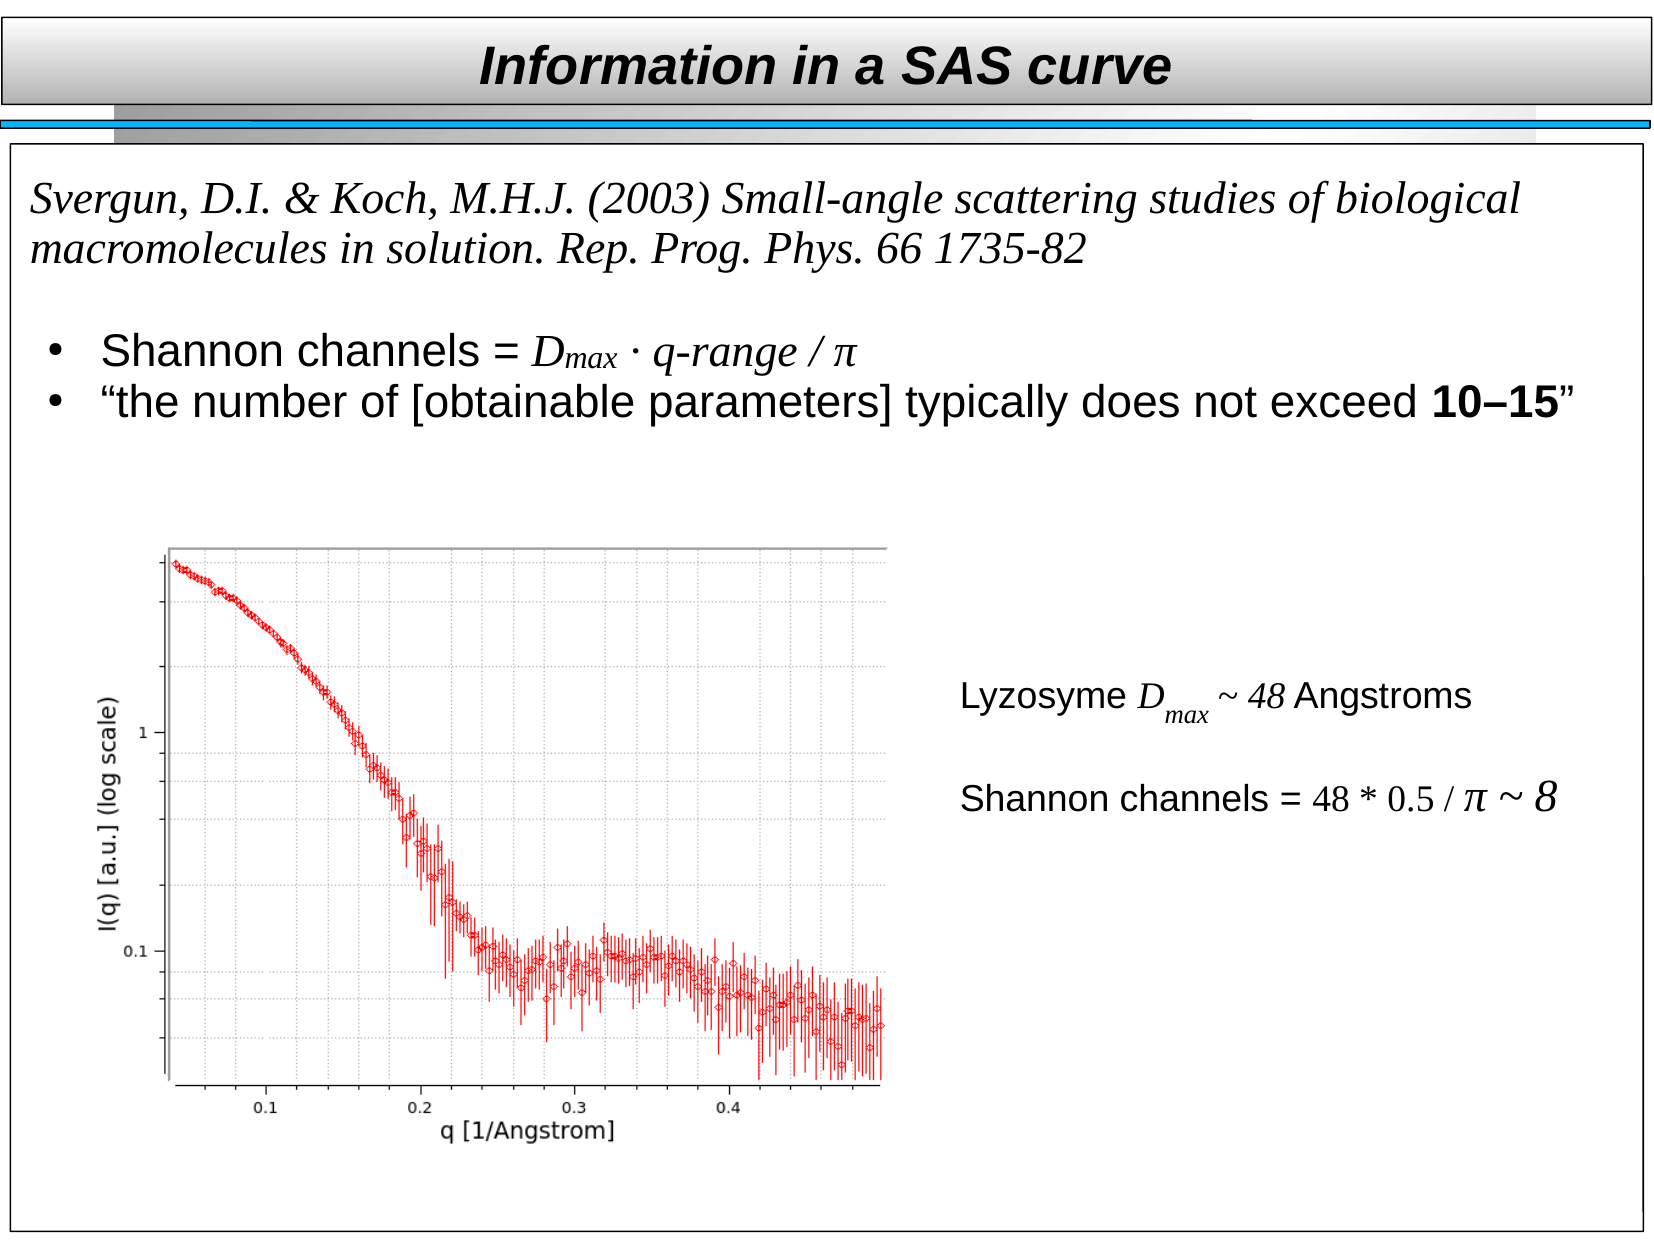

Information in a SAS curve
Svergun, D.I. & Koch, M.H.J. (2003) Small-angle scattering studies of biological macromolecules in solution. Rep. Prog. Phys. 66 1735-82
Shannon channels = Dmax · q-range / π
“the number of [obtainable parameters] typically does not exceed 10–15”
Lyzosyme Dmax ~ 48 Angstroms
Shannon channels = 48 * 0.5 / π ~ 8